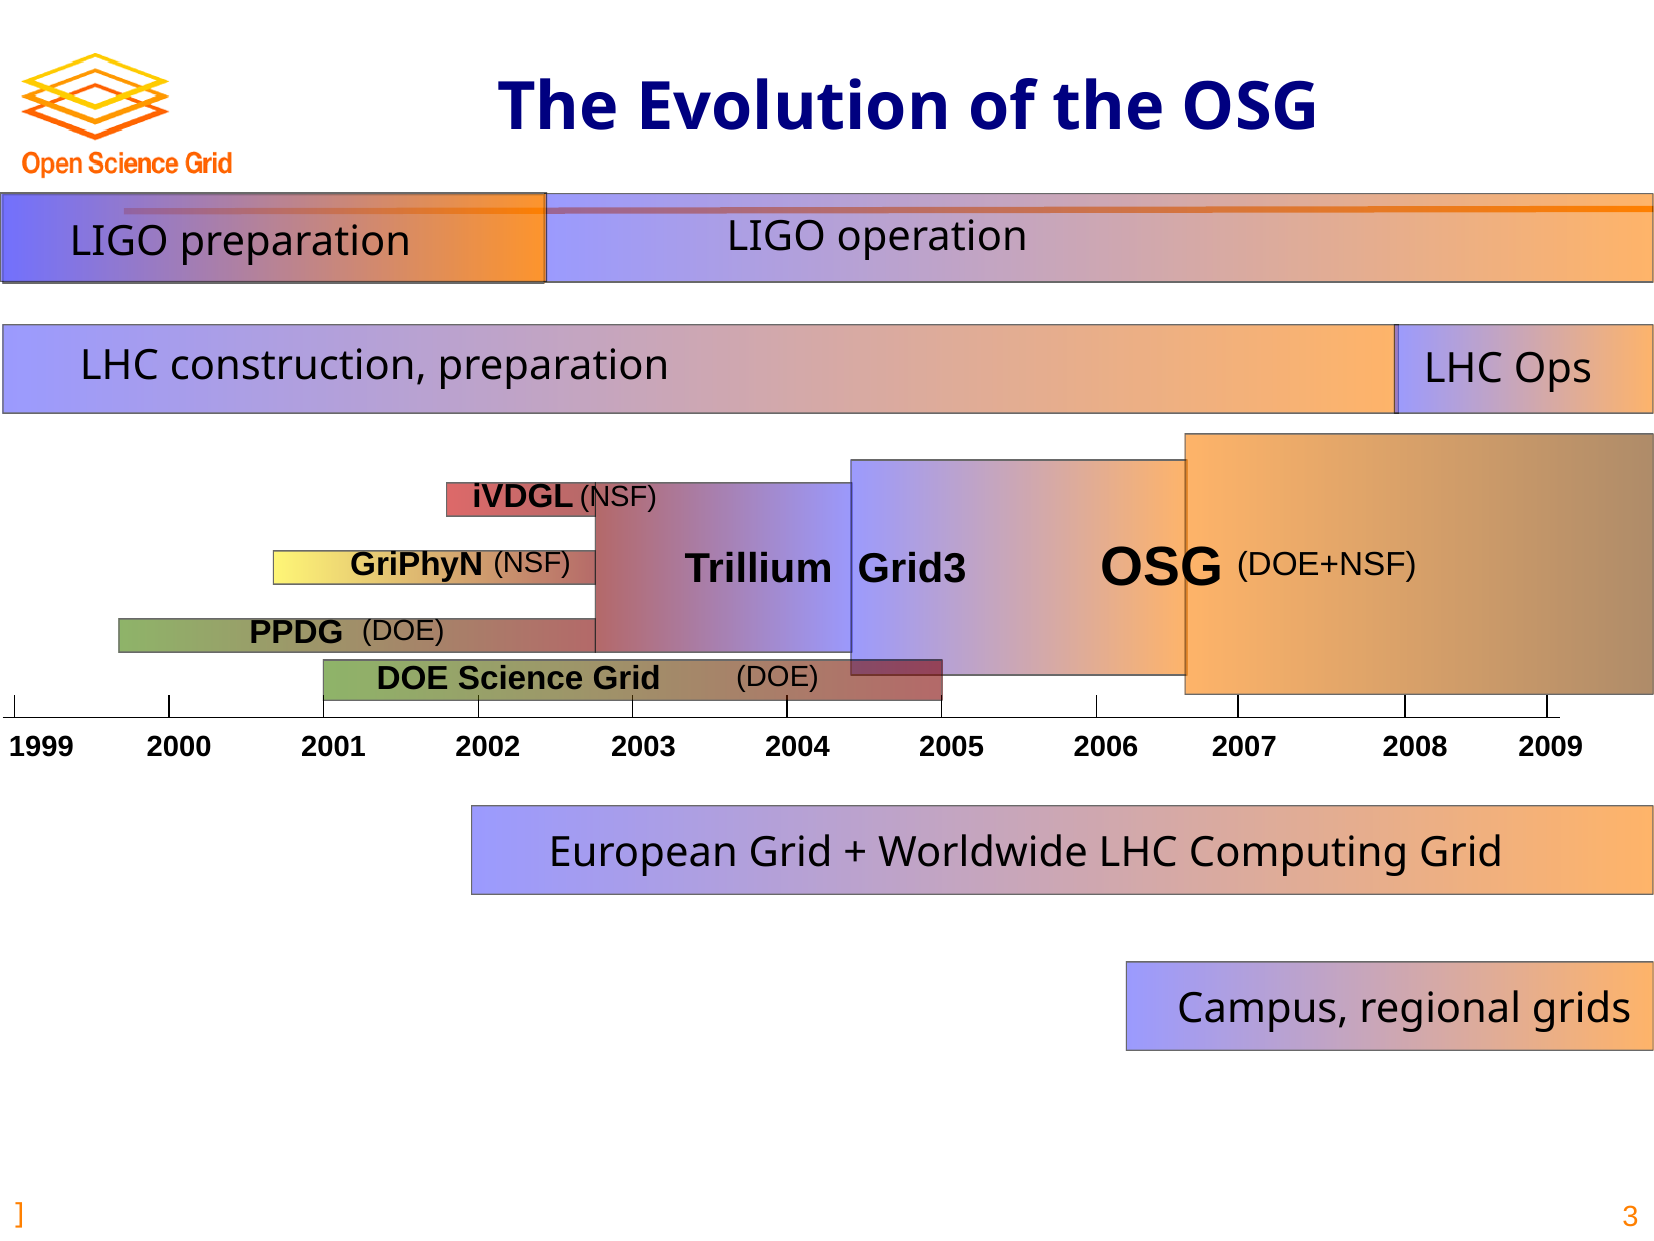

# The Evolution of the OSG
LIGO operation
LIGO preparation
LHC construction, preparation
LHC Ops
iVDGL
(NSF)
OSG
Trillium
Grid3
GriPhyN
(NSF)
(DOE+NSF)
PPDG
(DOE)
DOE Science Grid
(DOE)
2009
1999
2000
2001
2002
2003
2004
2005
2006
2007
2008
European Grid + Worldwide LHC Computing Grid
Campus, regional grids